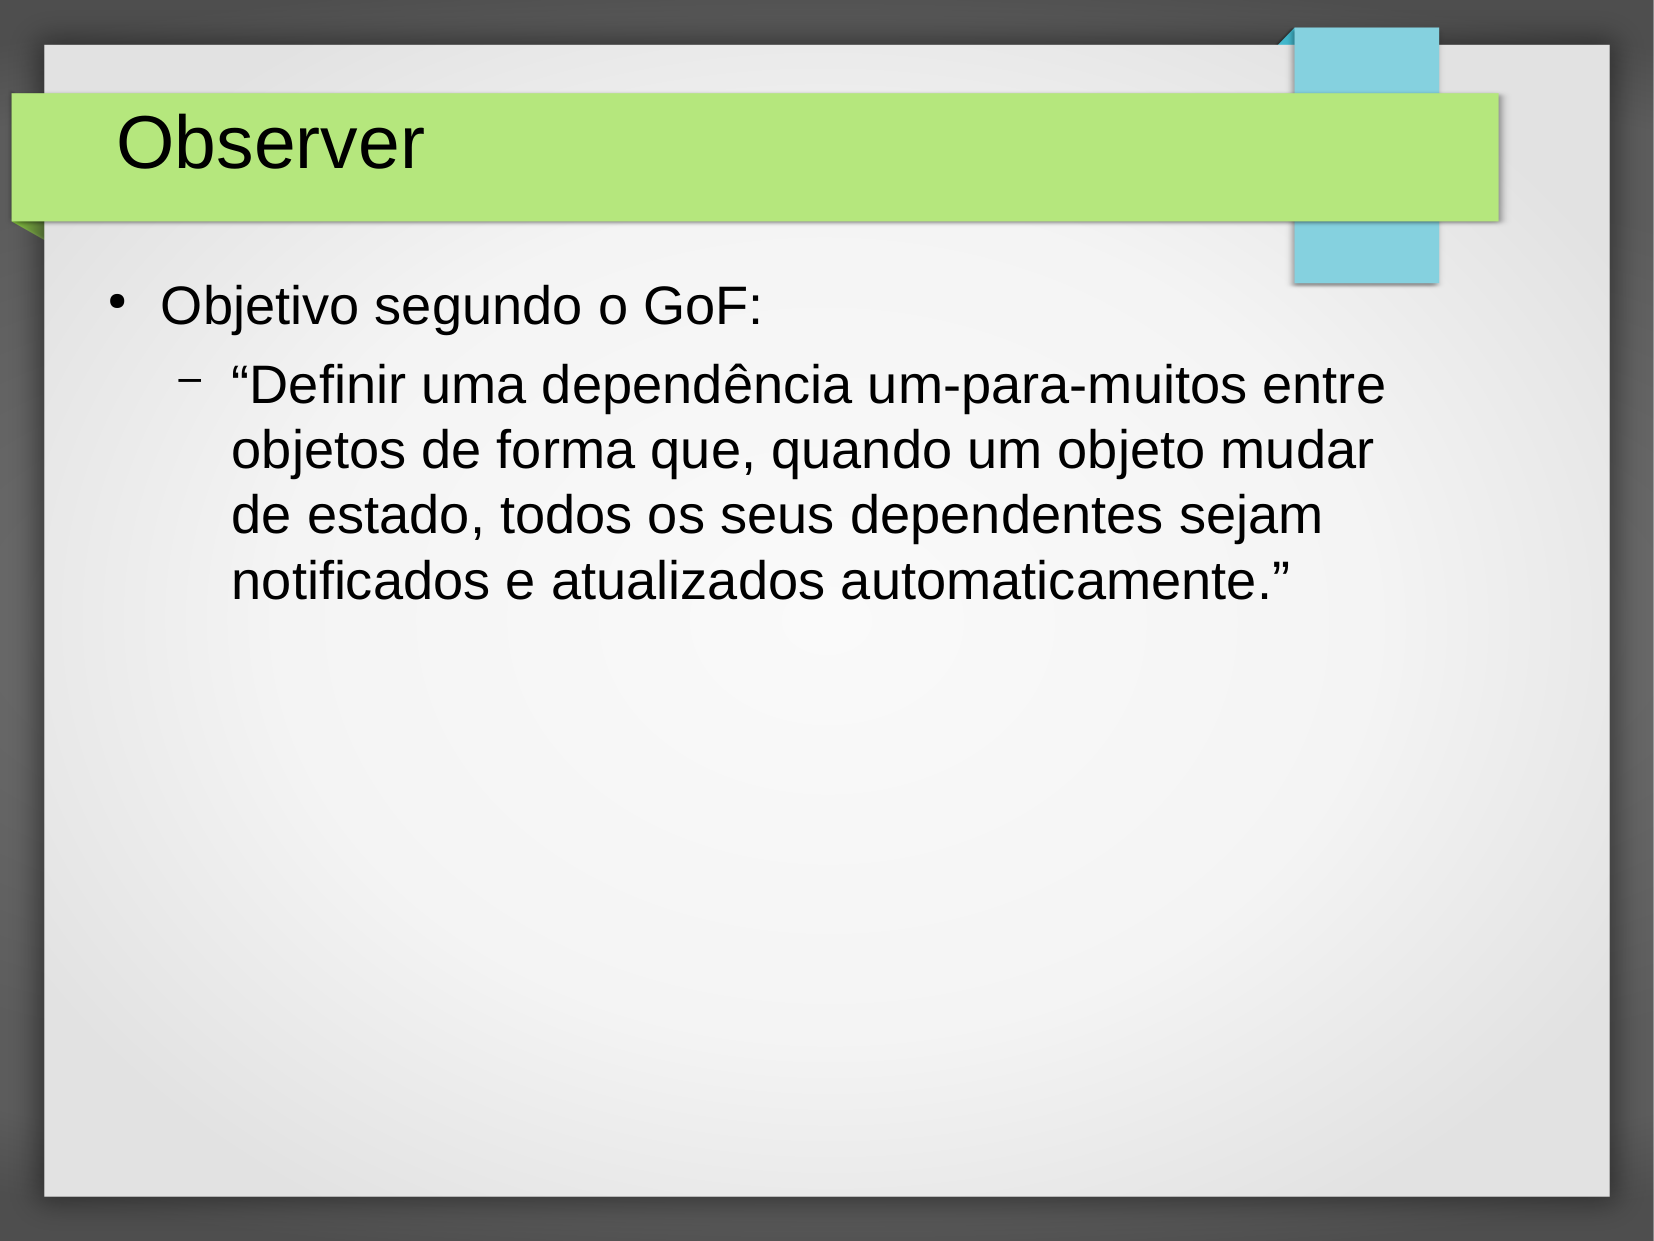

# Observer
Objetivo segundo o GoF:
“Definir uma dependência um-para-muitos entre objetos de forma que, quando um objeto mudar de estado, todos os seus dependentes sejam notificados e atualizados automaticamente.”